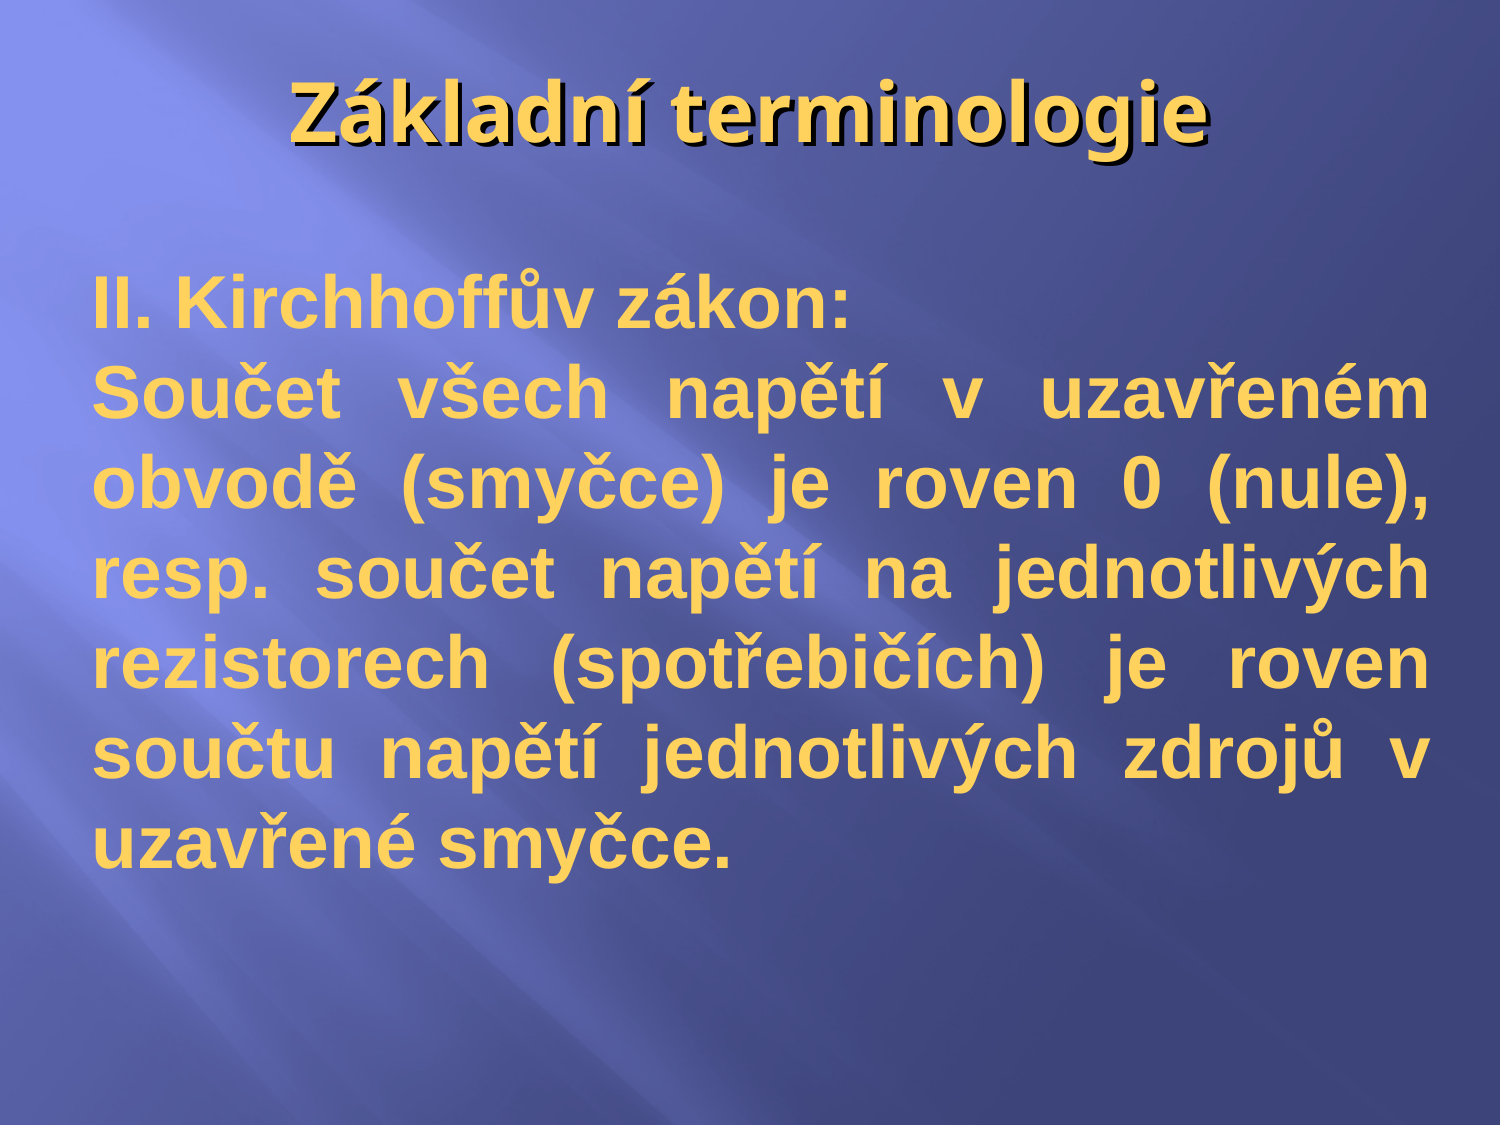

# Základní terminologie
II. Kirchhoffův zákon:
Součet všech napětí v uzavřeném obvodě (smyčce) je roven 0 (nule), resp. součet napětí na jednotlivých rezistorech (spotřebičích) je roven součtu napětí jednotlivých zdrojů v uzavřené smyčce.